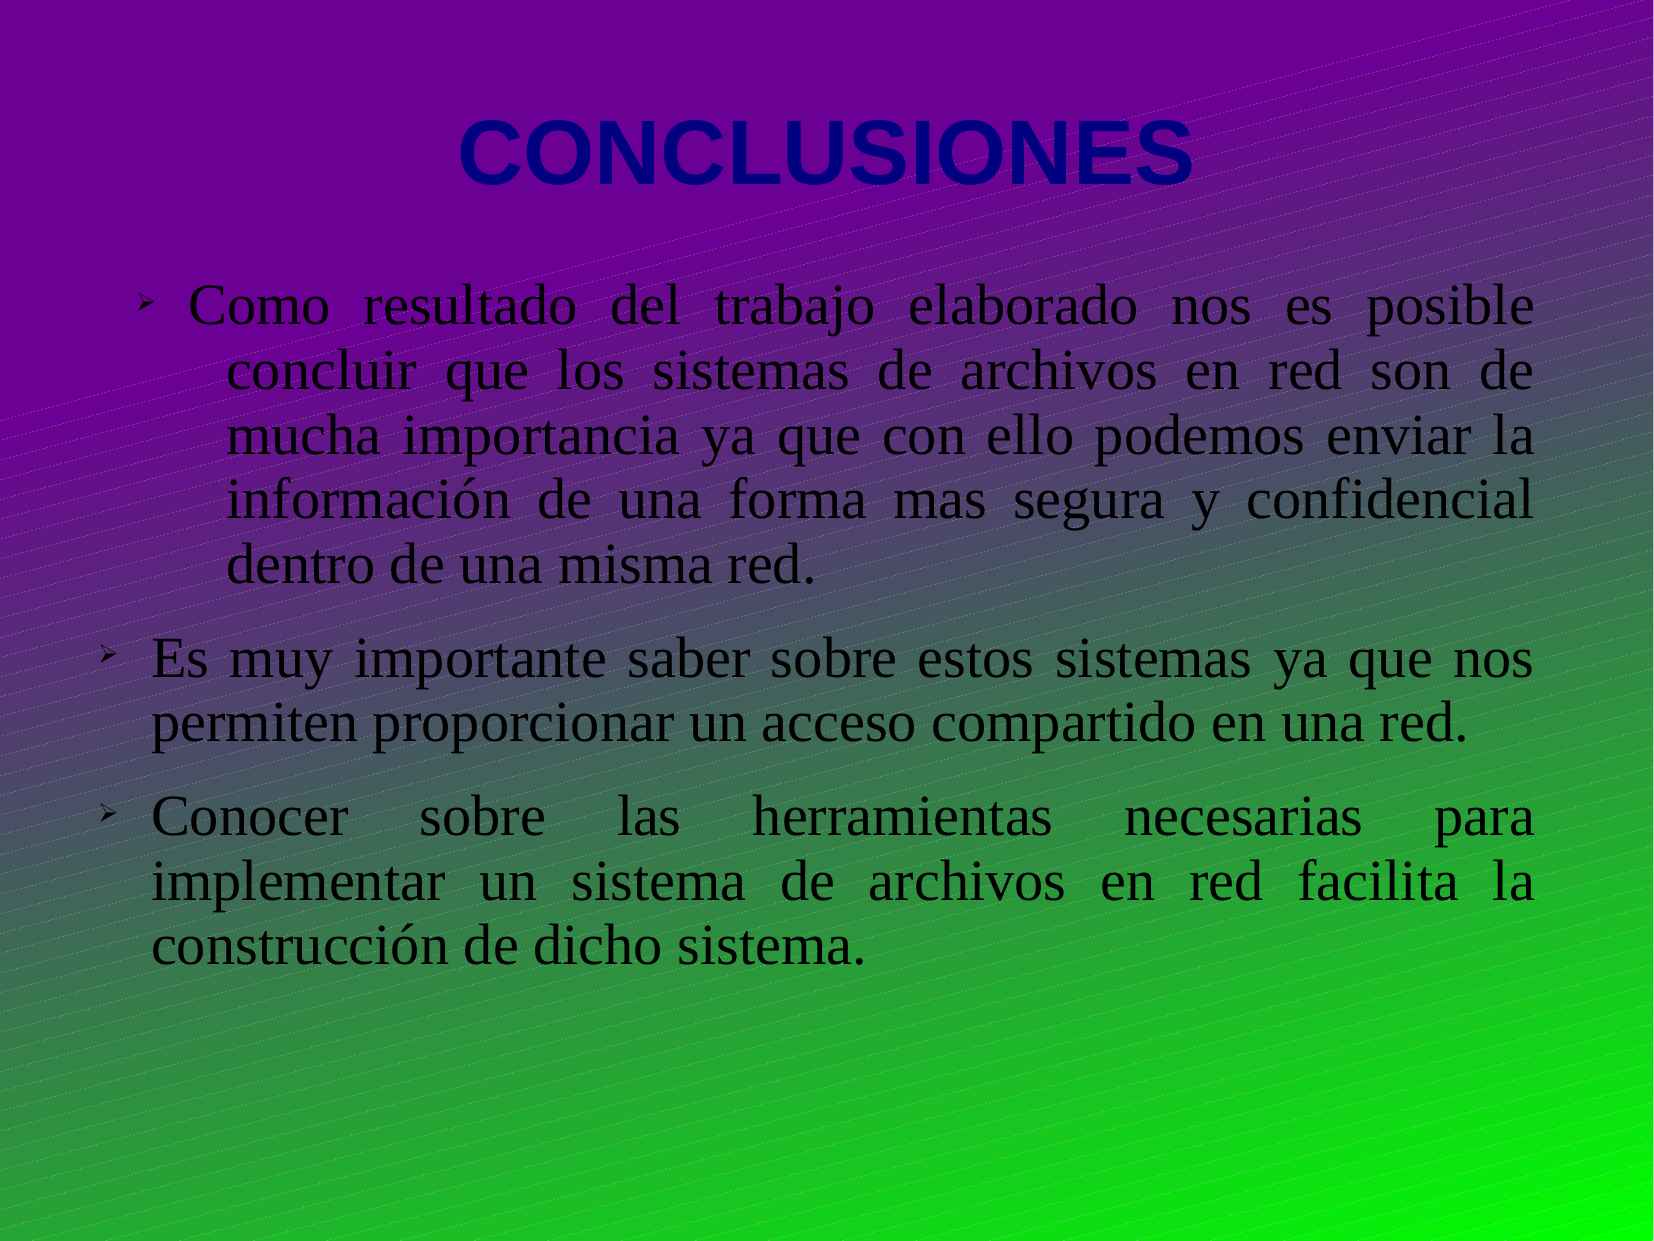

# CONCLUSIONES
Como resultado del trabajo elaborado nos es posible concluir que los sistemas de archivos en red son de mucha importancia ya que con ello podemos enviar la información de una forma mas segura y confidencial dentro de una misma red.
Es muy importante saber sobre estos sistemas ya que nos permiten proporcionar un acceso compartido en una red.
Conocer sobre las herramientas necesarias para implementar un sistema de archivos en red facilita la construcción de dicho sistema.